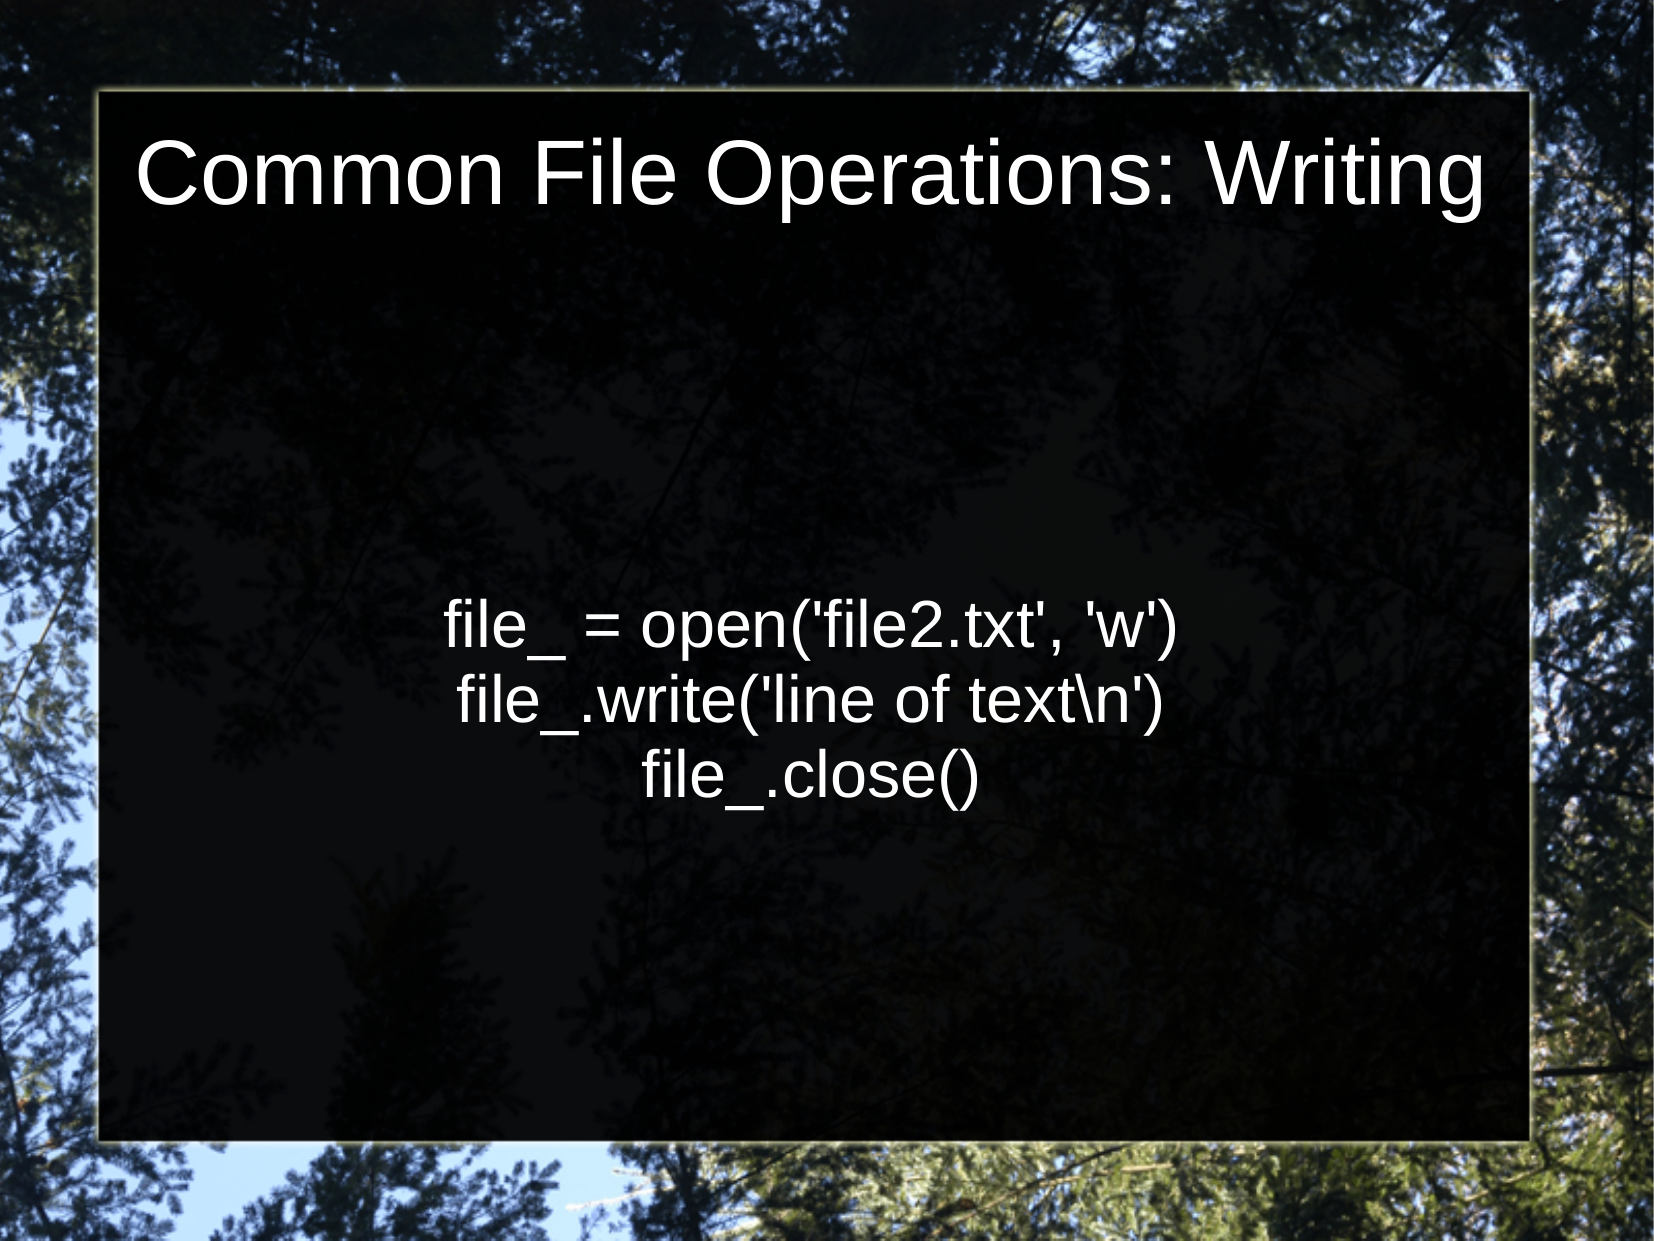

# Common File Operations: Writing
file_ = open('file2.txt', 'w')
file_.write('line of text\n')
file_.close()